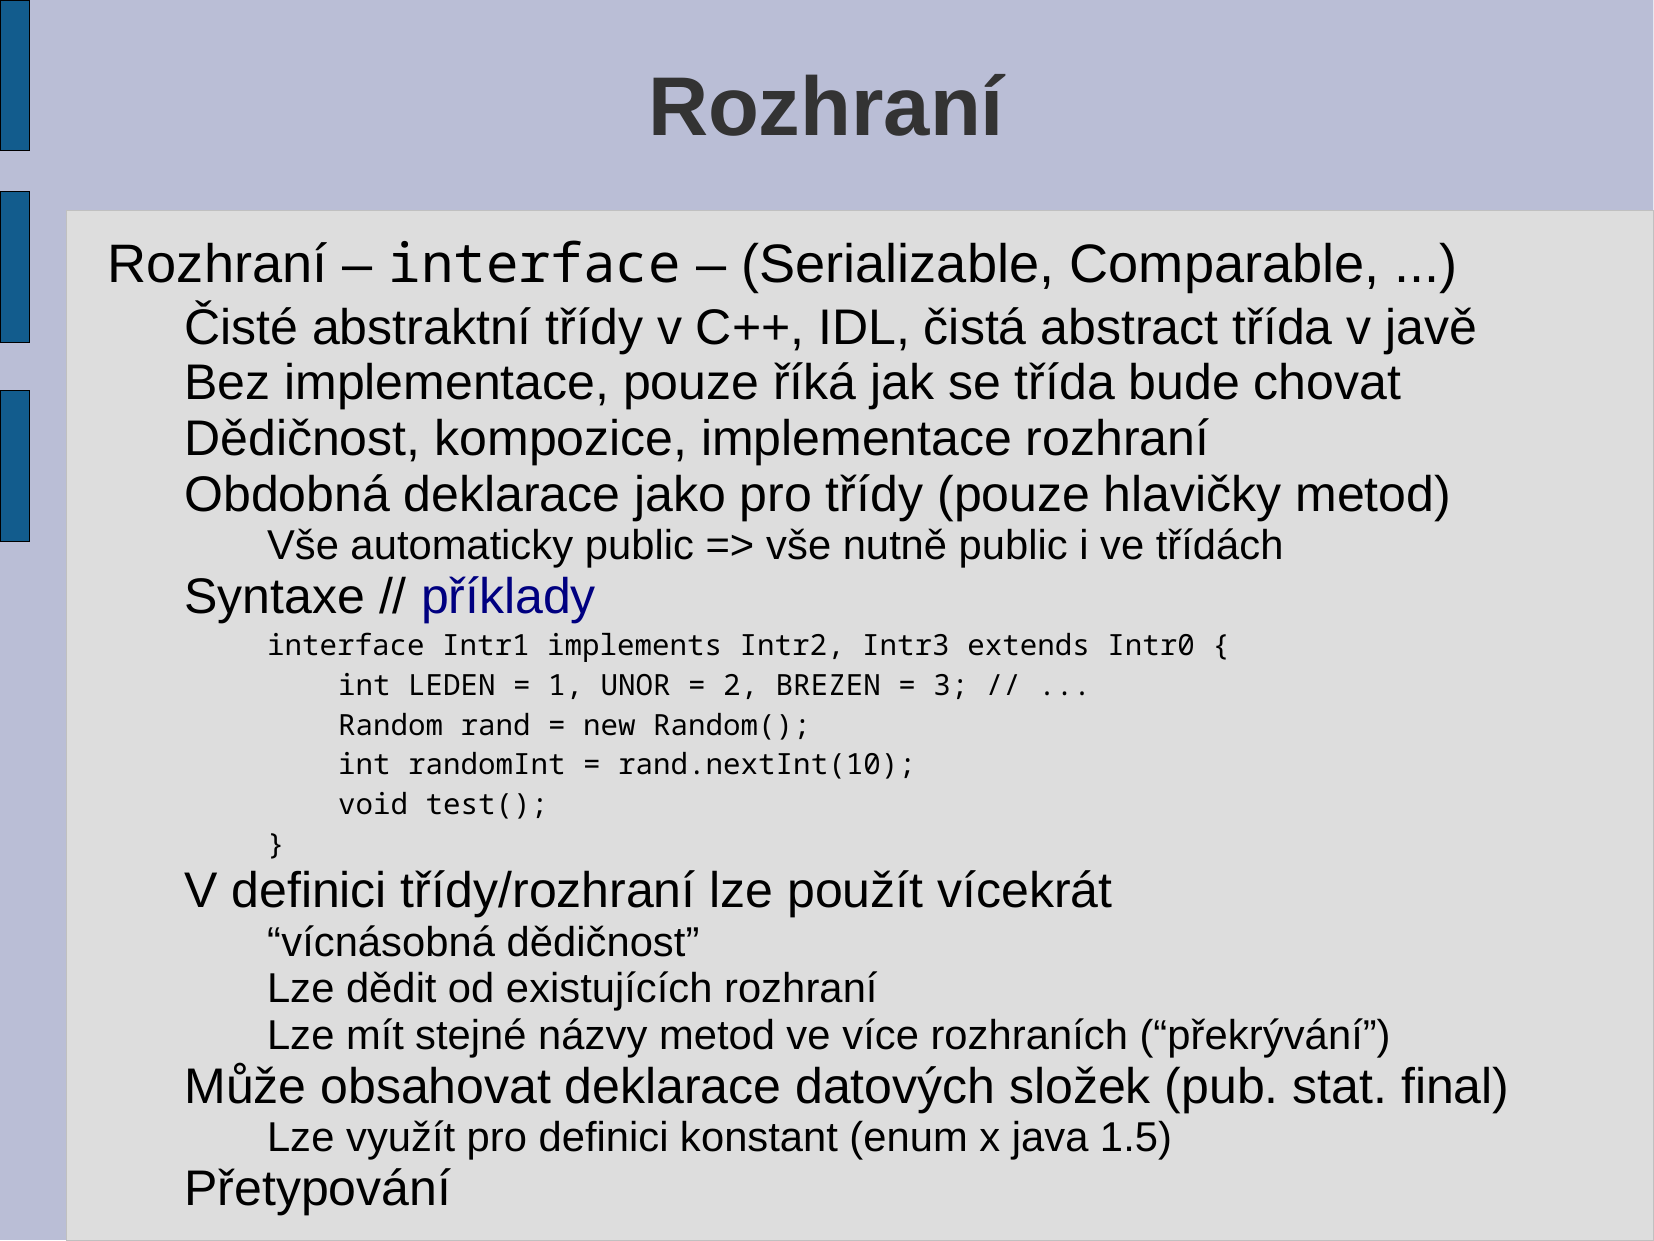

# Rozhraní
Rozhraní – interface – (Serializable, Comparable, ...)
Čisté abstraktní třídy v C++, IDL, čistá abstract třída v javě
Bez implementace, pouze říká jak se třída bude chovat
Dědičnost, kompozice, implementace rozhraní
Obdobná deklarace jako pro třídy (pouze hlavičky metod)
Vše automaticky public => vše nutně public i ve třídách
Syntaxe // příklady
interface Intr1 implements Intr2, Intr3 extends Intr0 {
int LEDEN = 1, UNOR = 2, BREZEN = 3; // ...
Random rand = new Random();
int randomInt = rand.nextInt(10);
void test();
}
V definici třídy/rozhraní lze použít vícekrát
“vícnásobná dědičnost”
Lze dědit od existujících rozhraní
Lze mít stejné názvy metod ve více rozhraních (“překrývání”)
Může obsahovat deklarace datových složek (pub. stat. final)
Lze využít pro definici konstant (enum x java 1.5)
Přetypování